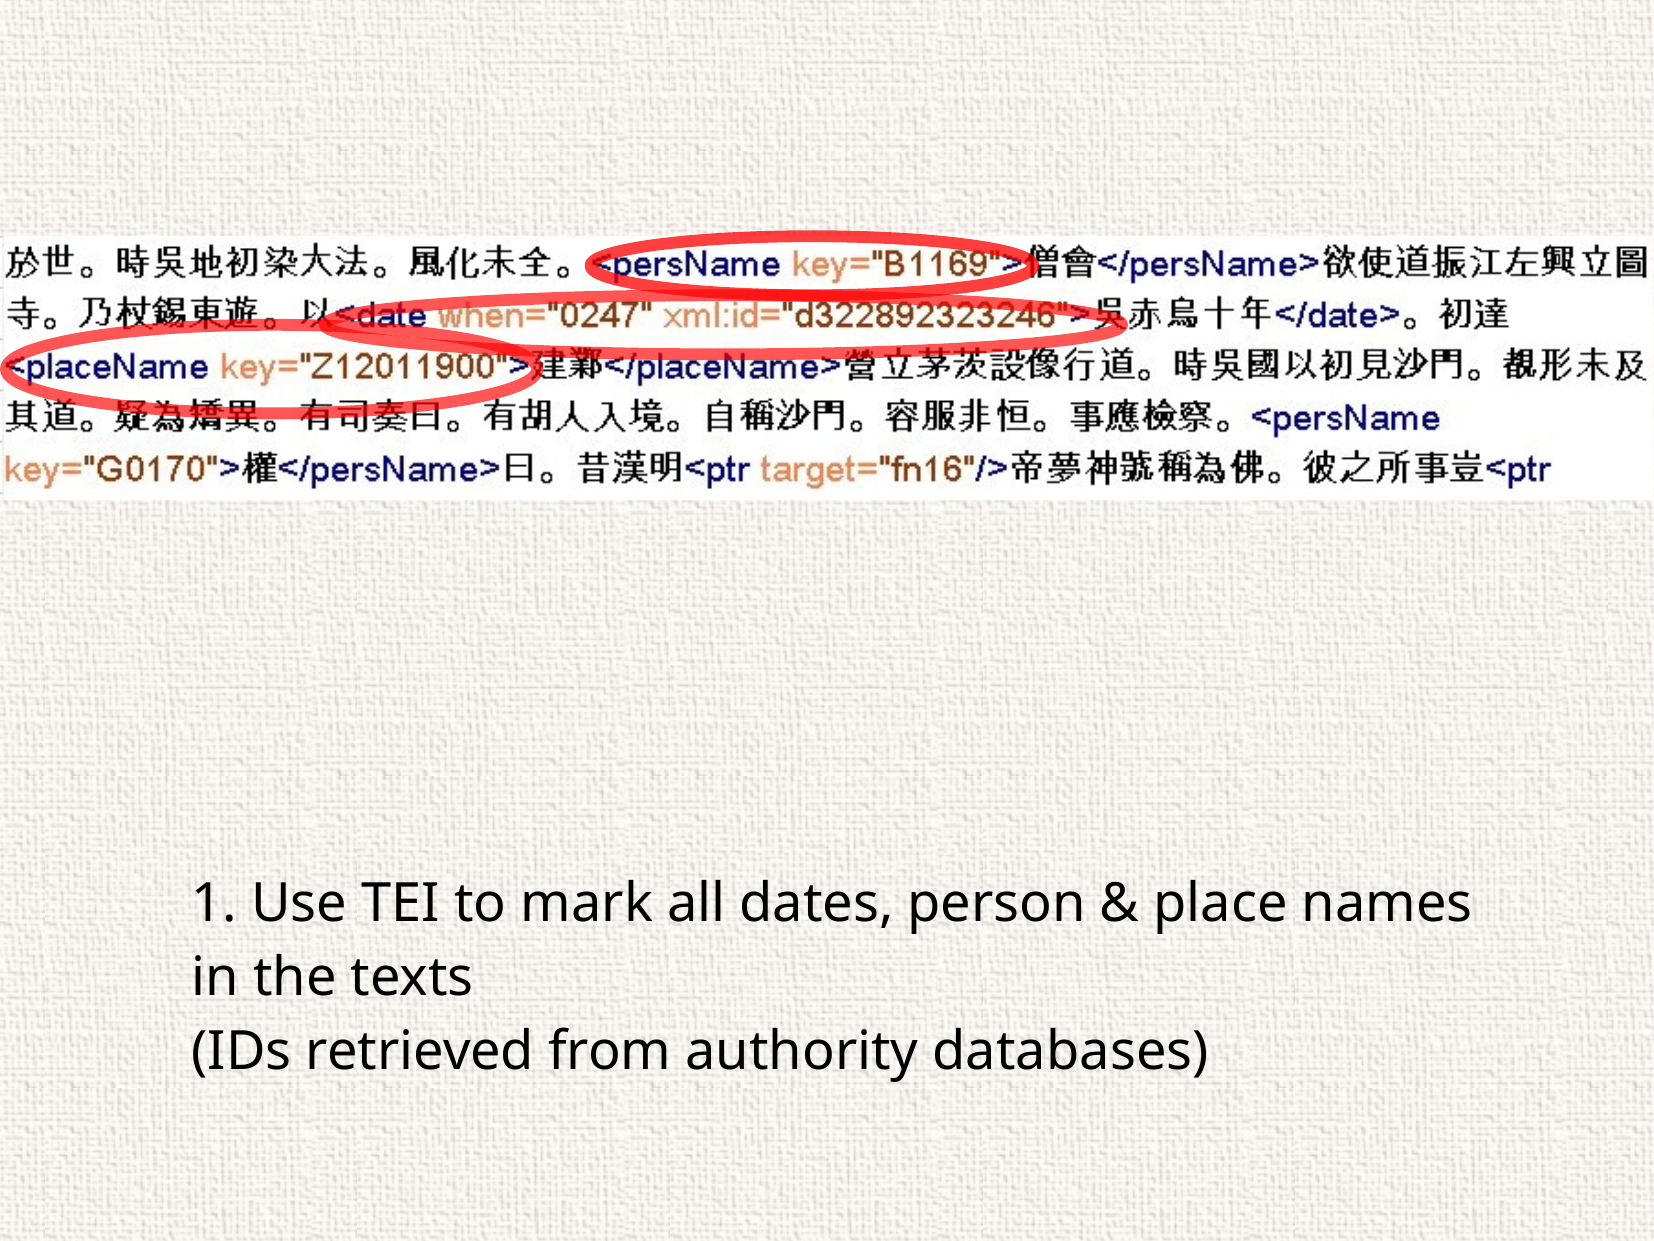

1. Use TEI to mark all dates, person & place names in the texts
(IDs retrieved from authority databases)